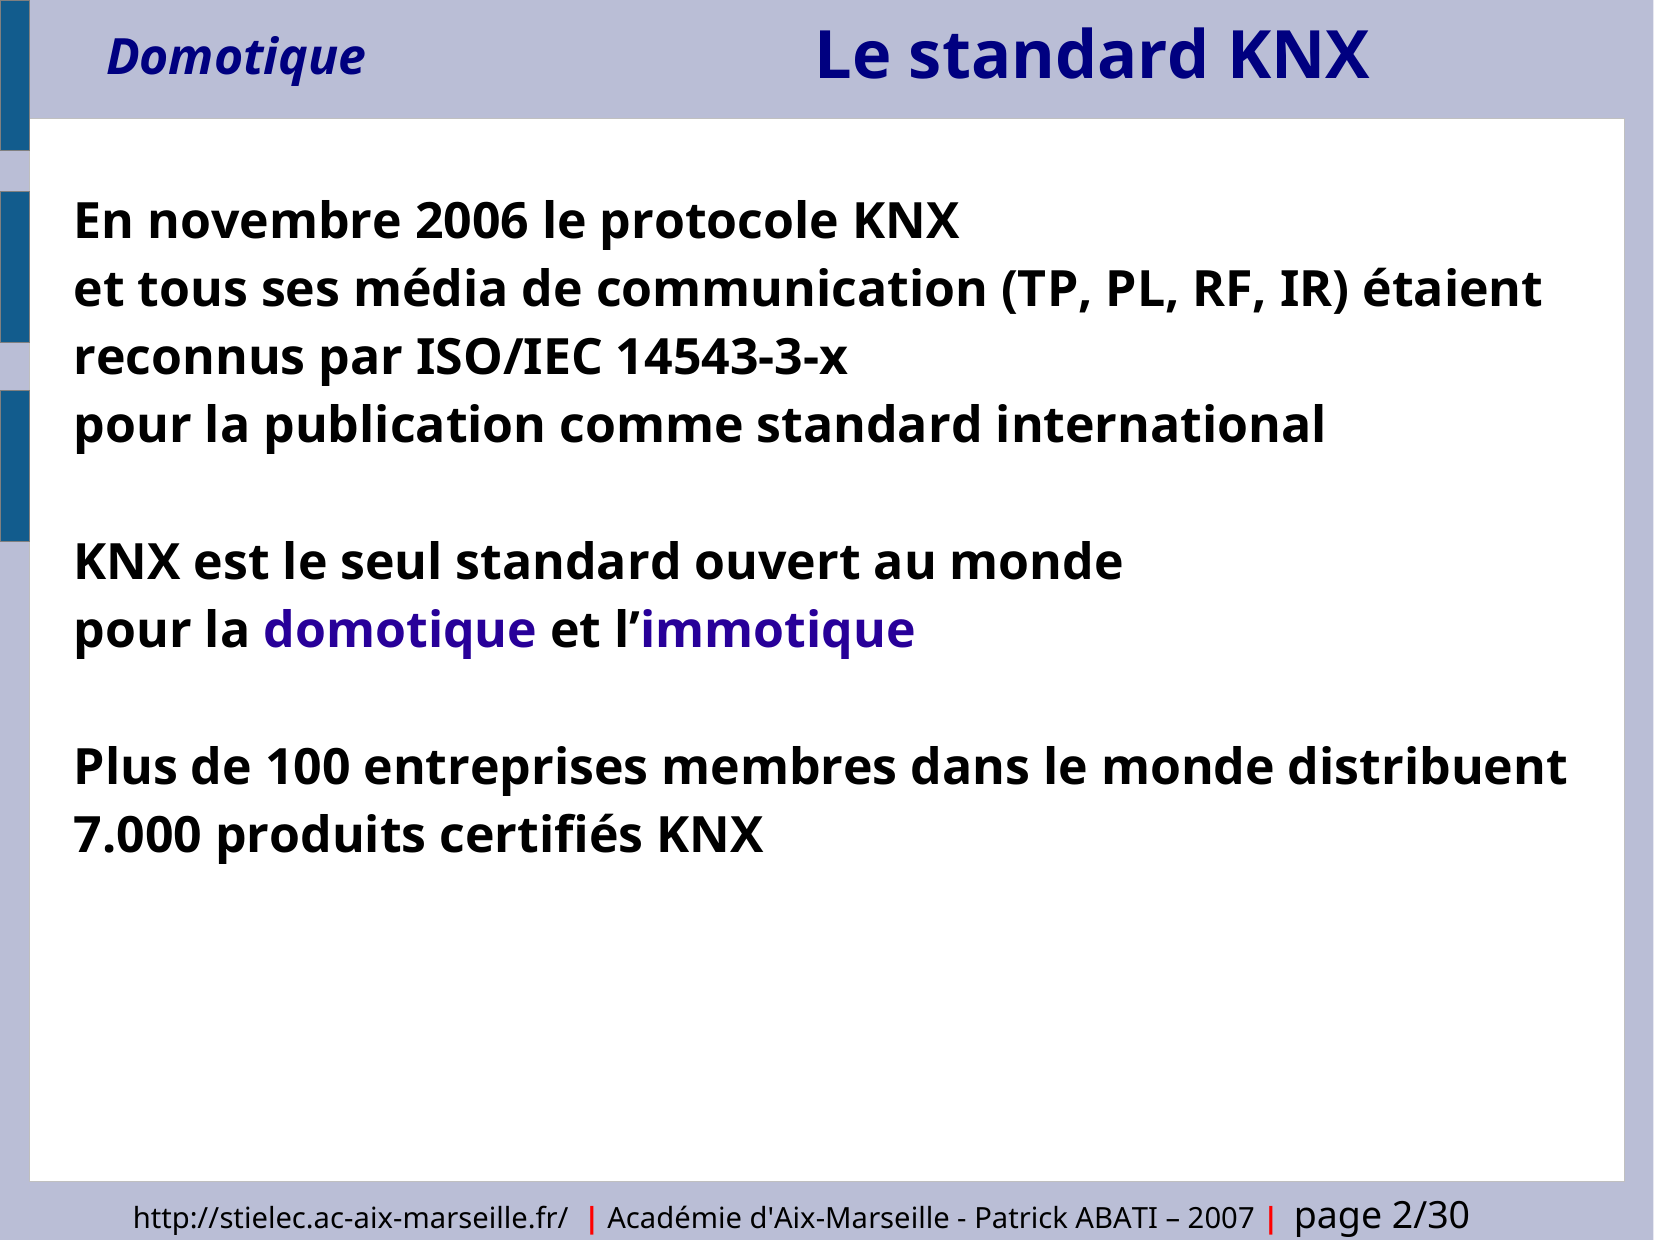

En novembre 2006 le protocole KNX
et tous ses média de communication (TP, PL, RF, IR) étaient reconnus par ISO/IEC 14543-3-x
pour la publication comme standard international
KNX est le seul standard ouvert au monde
pour la domotique et l’immotique
Plus de 100 entreprises membres dans le monde distribuent 7.000 produits certifiés KNX